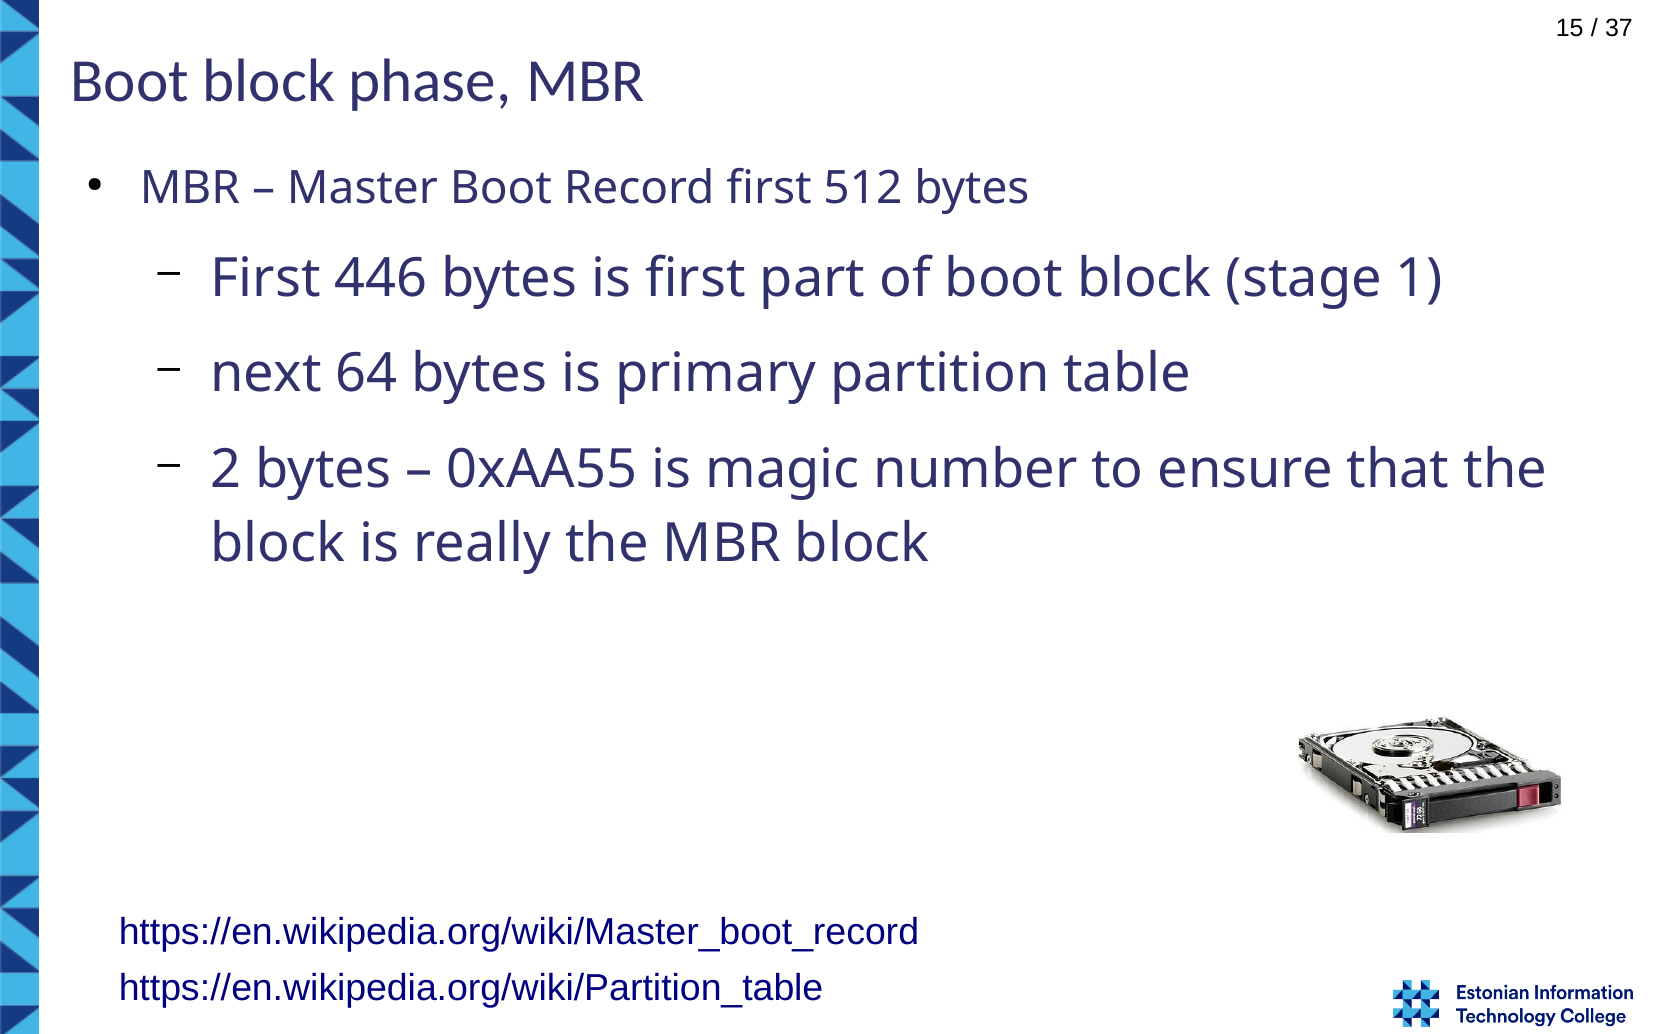

# Boot block phase, MBR
MBR – Master Boot Record first 512 bytes
First 446 bytes is first part of boot block (stage 1)
next 64 bytes is primary partition table
2 bytes – 0xAA55 is magic number to ensure that the block is really the MBR block
https://en.wikipedia.org/wiki/Master_boot_record
https://en.wikipedia.org/wiki/Partition_table